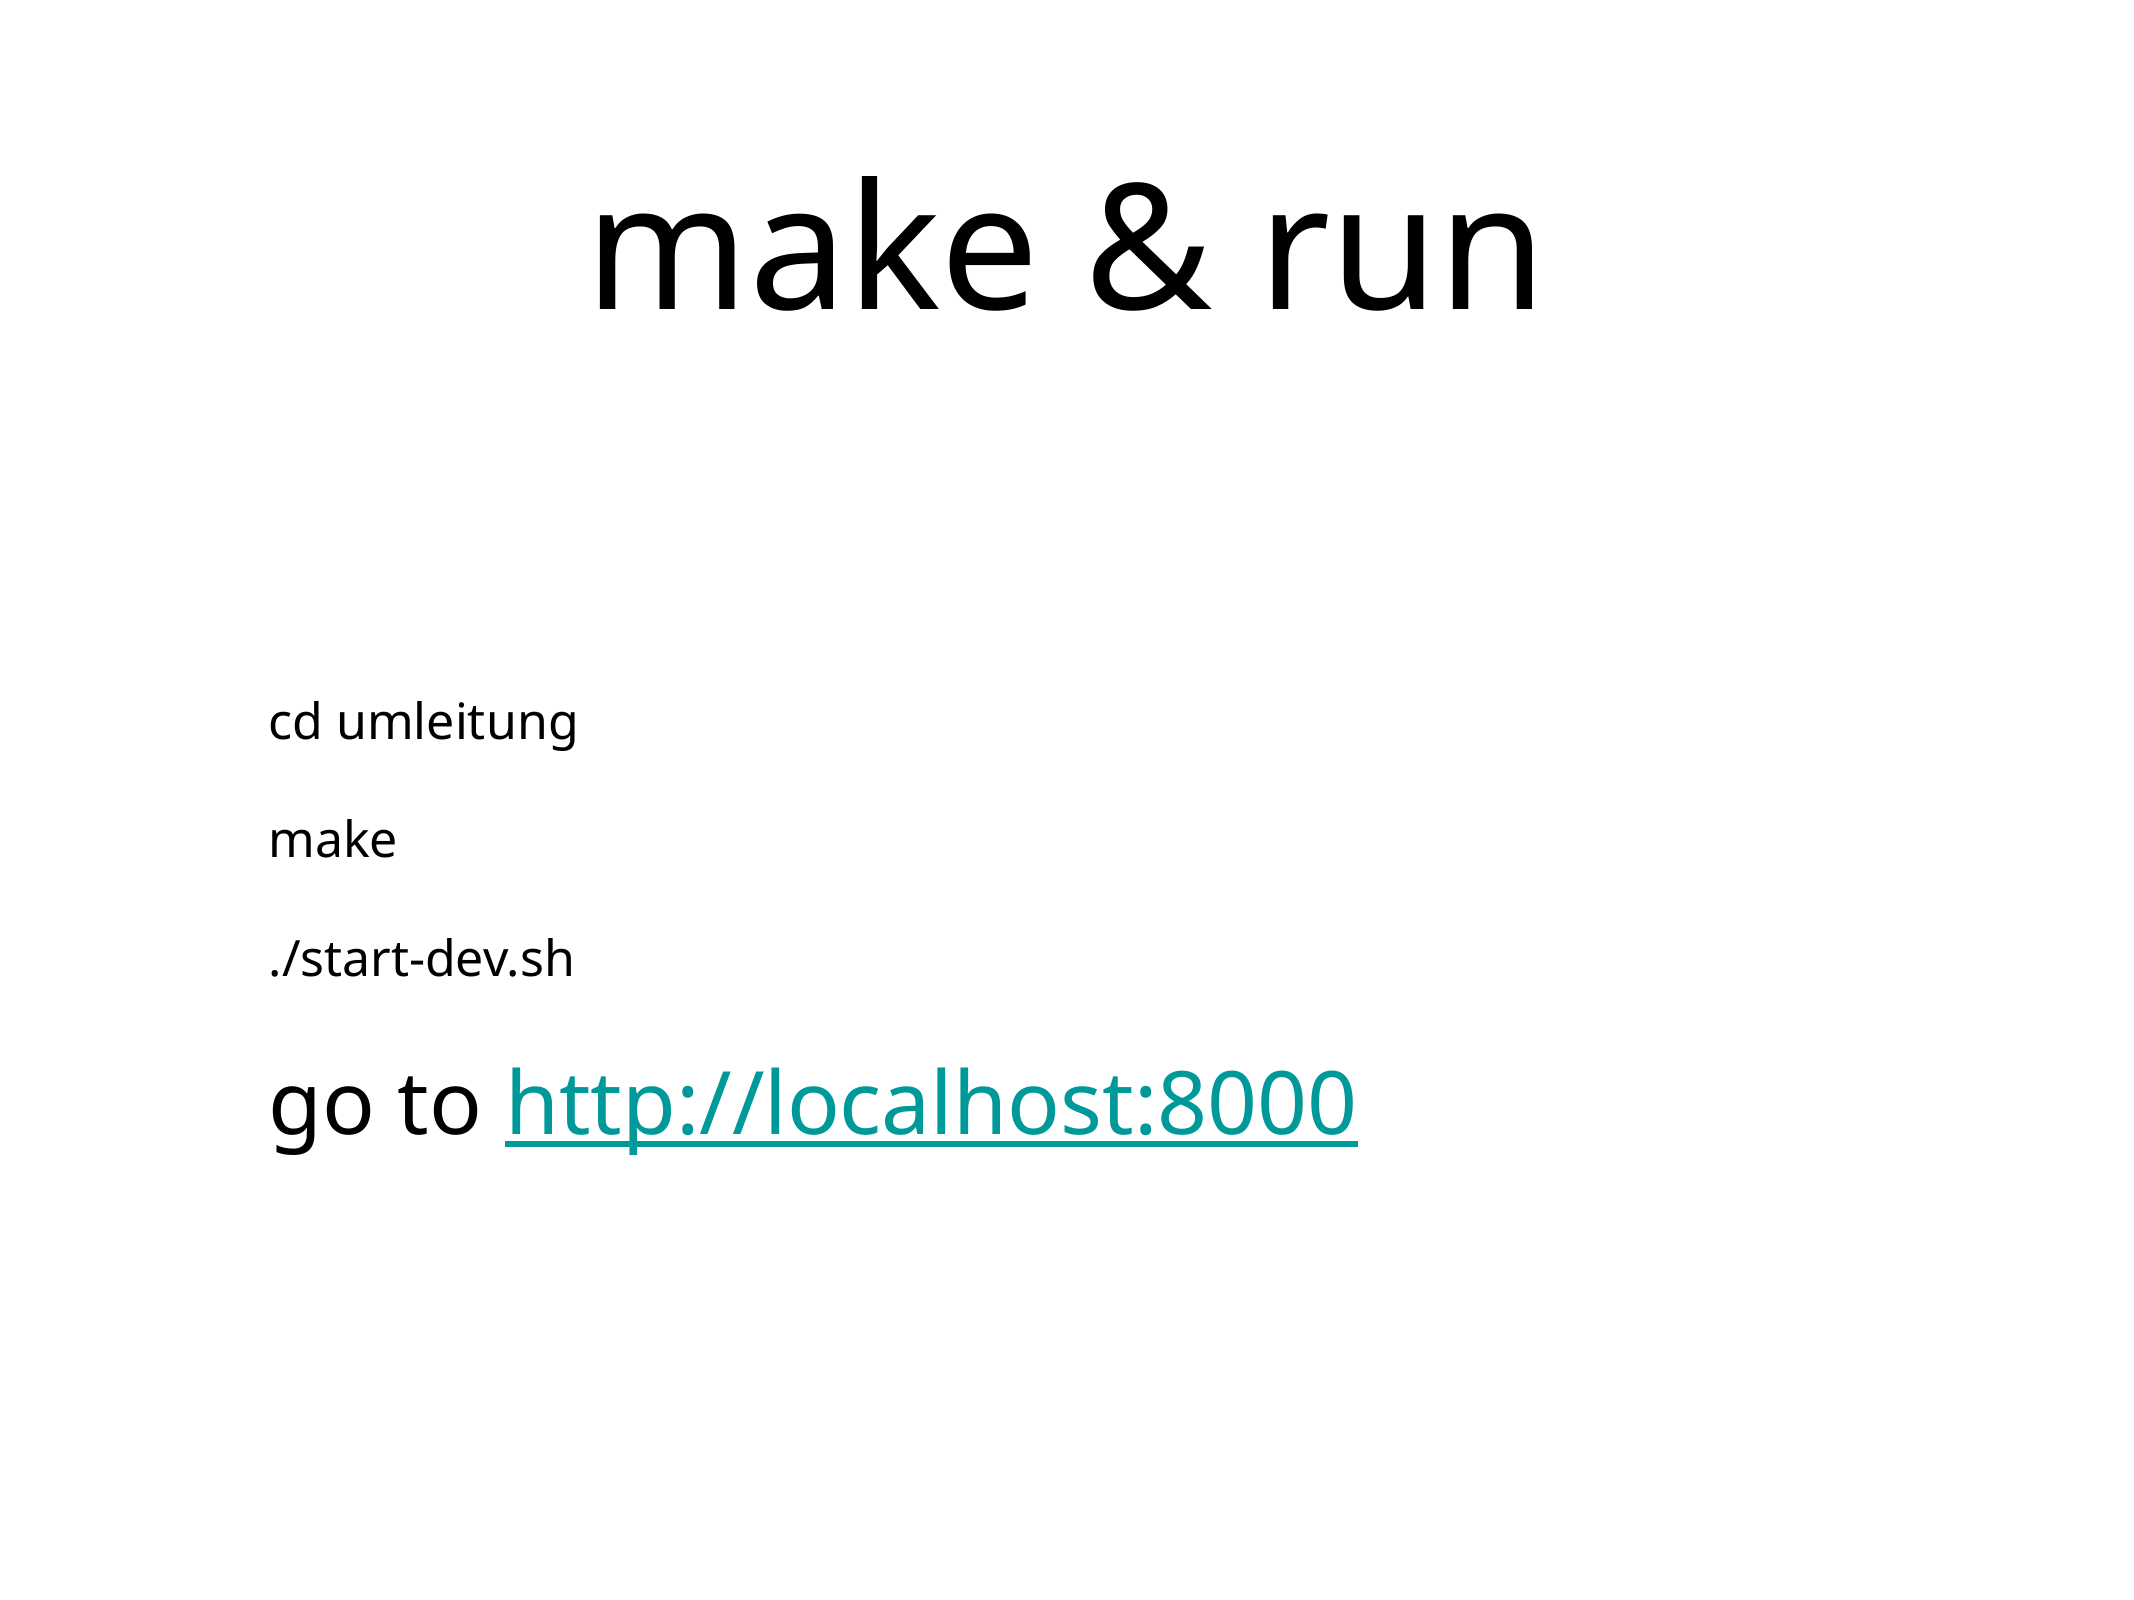

# make & run
cd umleitung
make
./start-dev.sh
go to http://localhost:8000